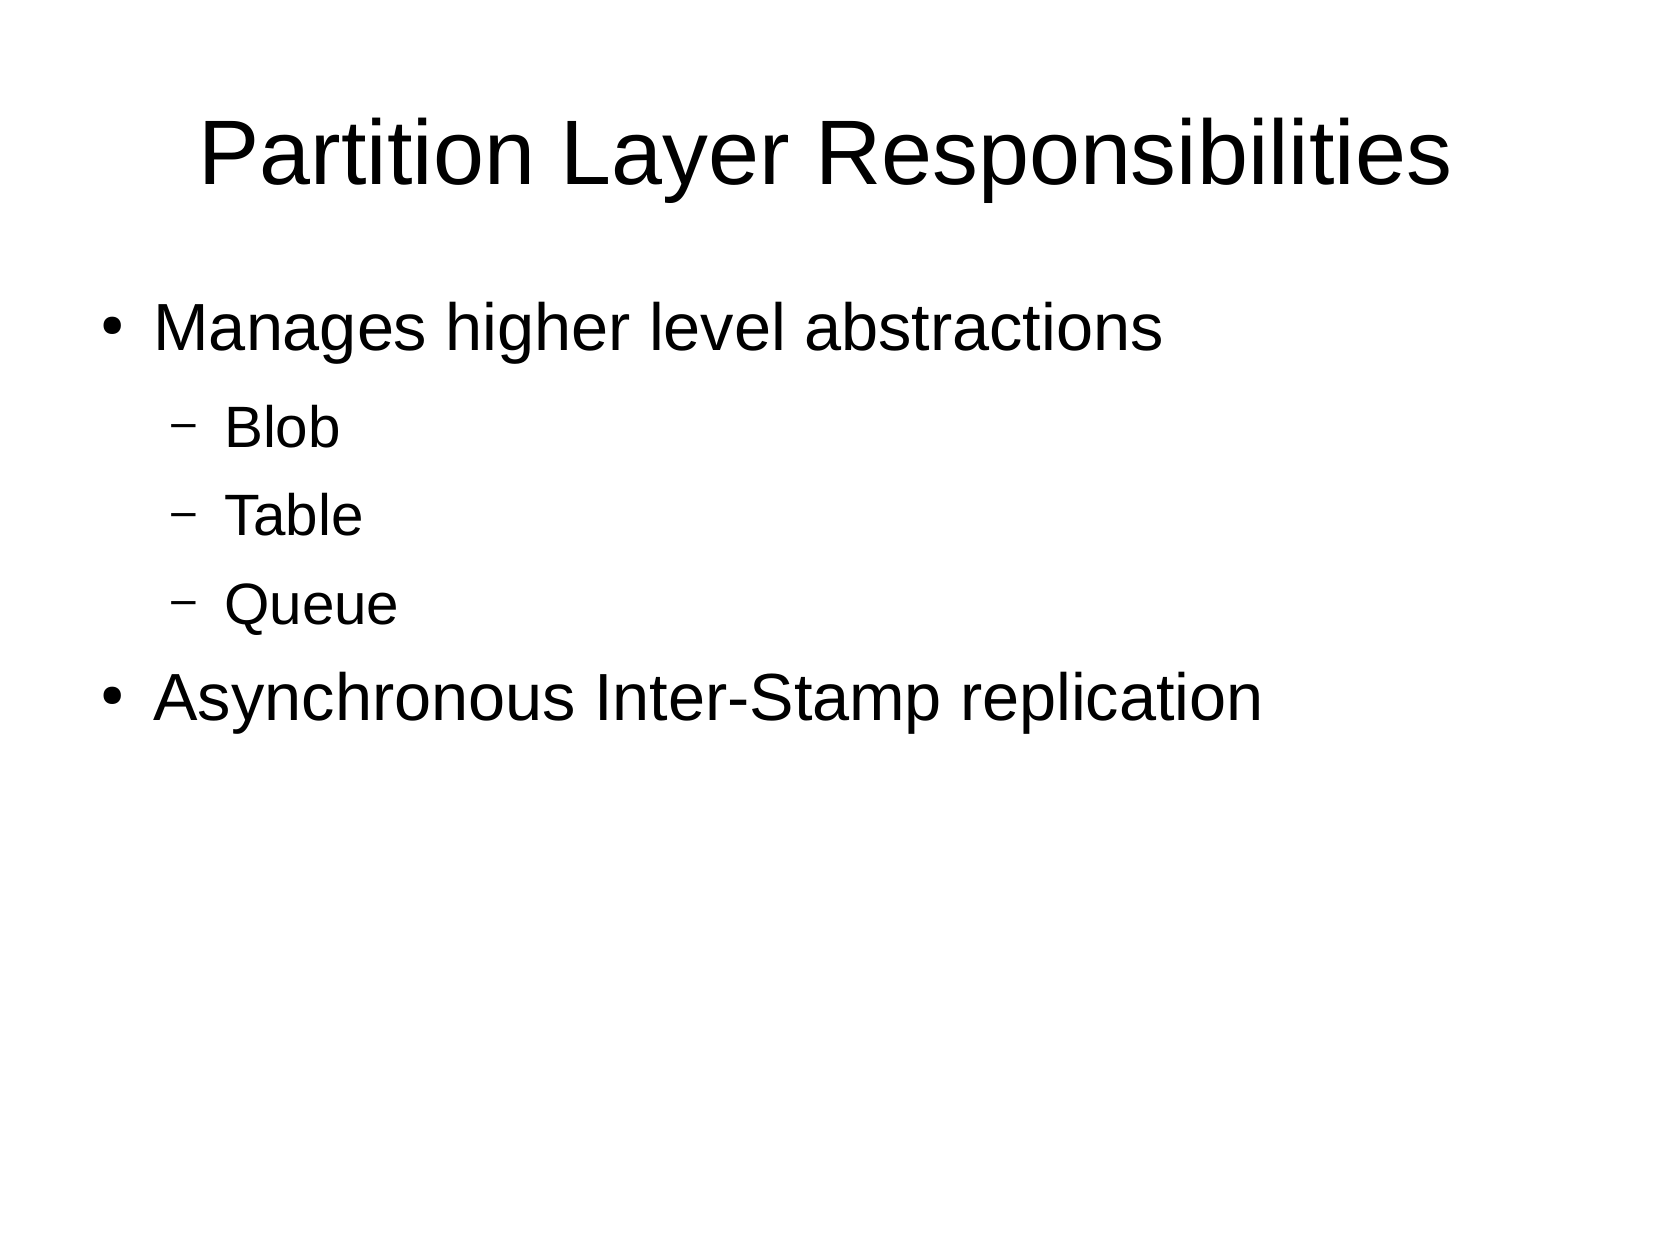

# Partition Layer Responsibilities
Manages higher level abstractions
Blob
Table
Queue
Asynchronous Inter-Stamp replication